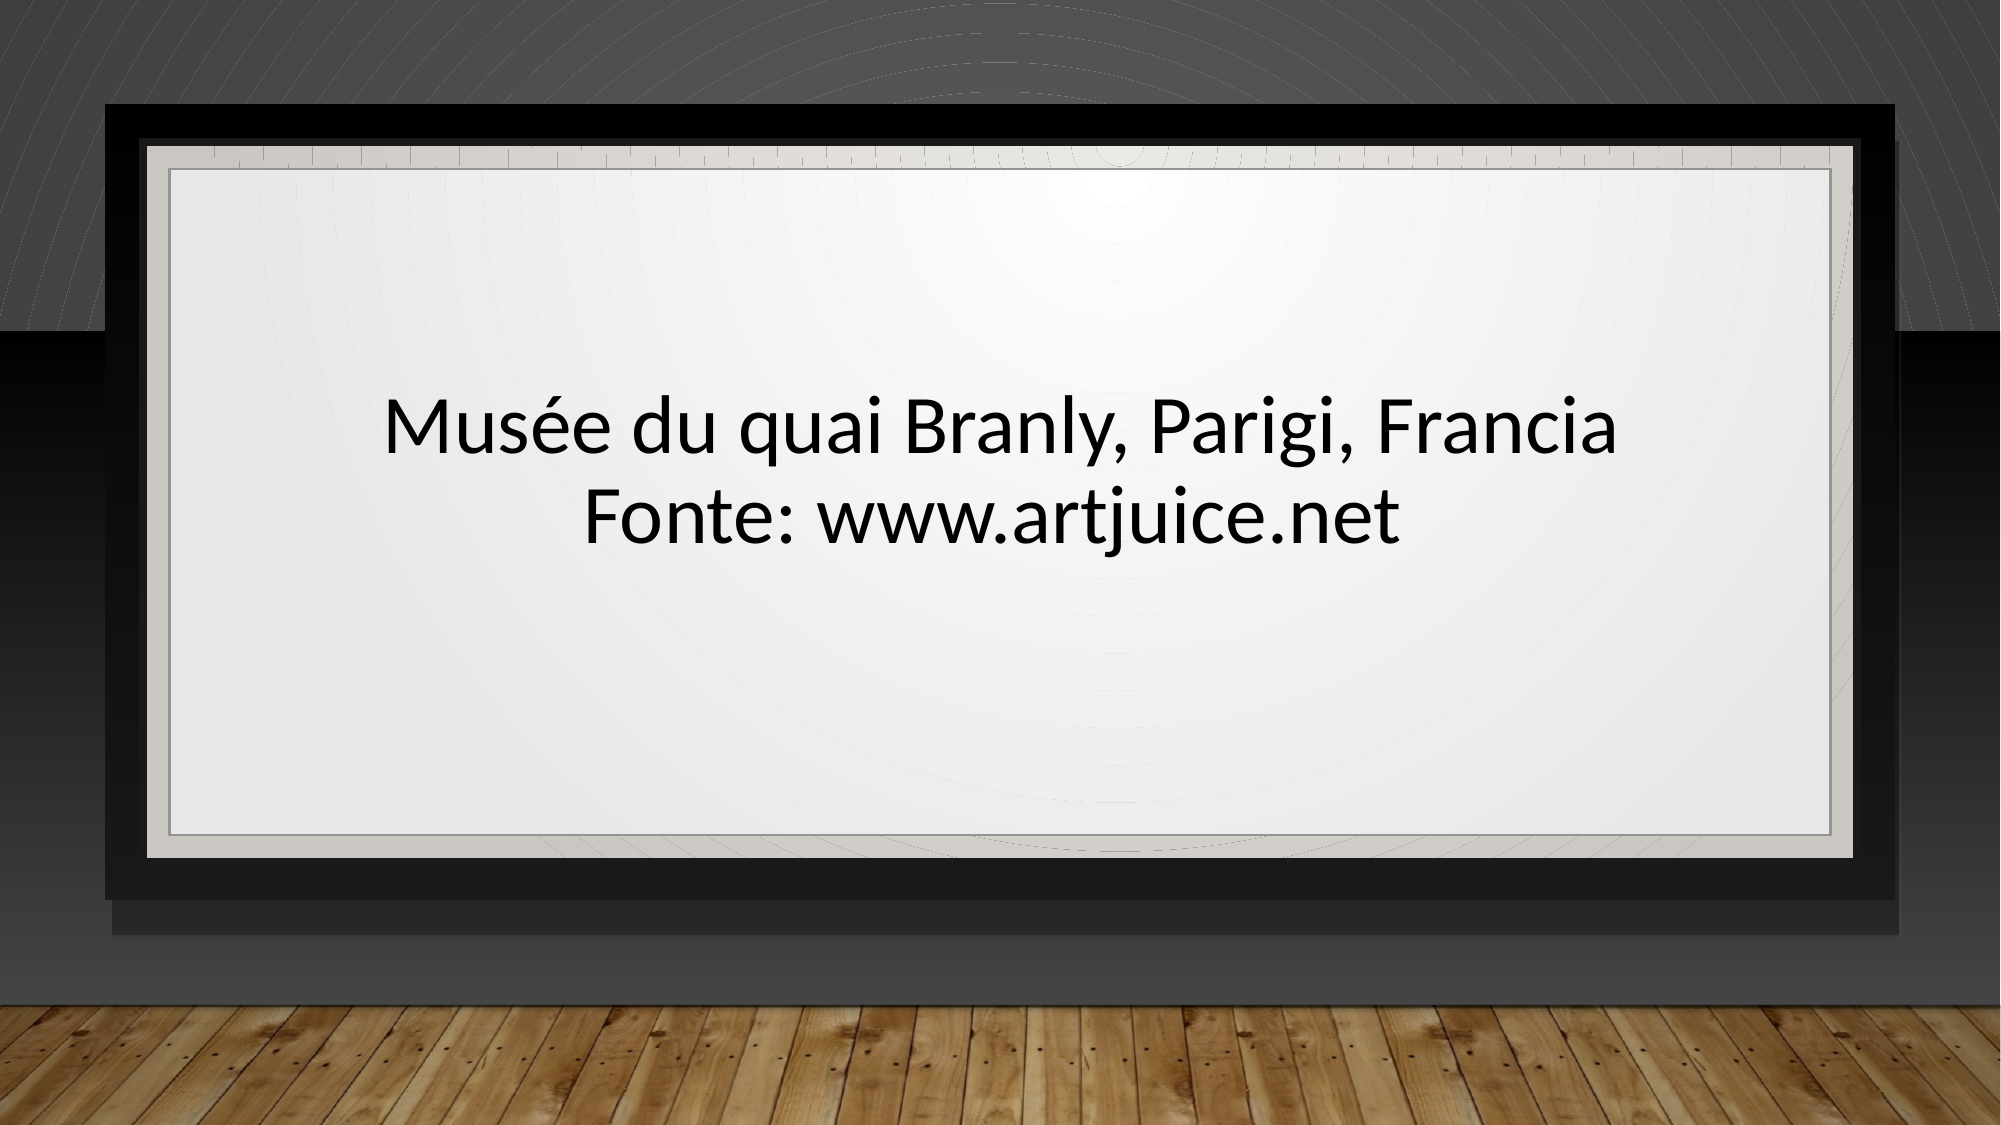

# Musée du quai Branly, Parigi, Francia Fonte: www.artjuice.net